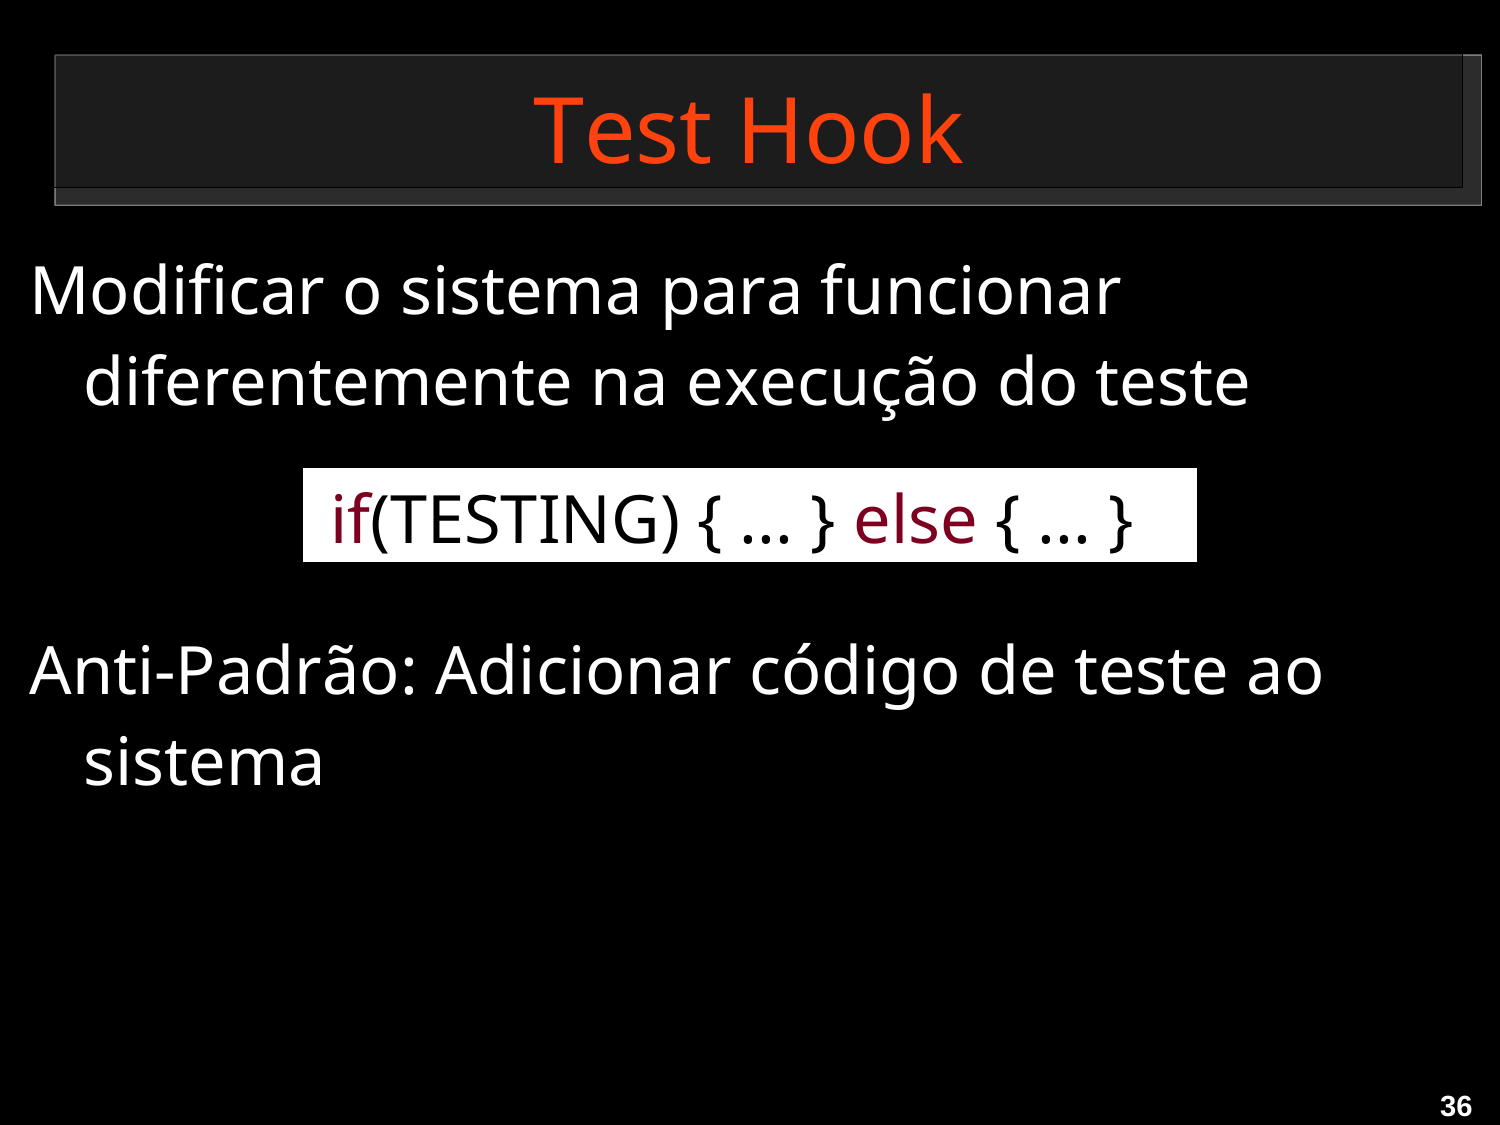

# Test Hook
Modificar o sistema para funcionar diferentemente na execução do teste
Anti-Padrão: Adicionar código de teste ao sistema
if(TESTING) { ... } else { ... }
36